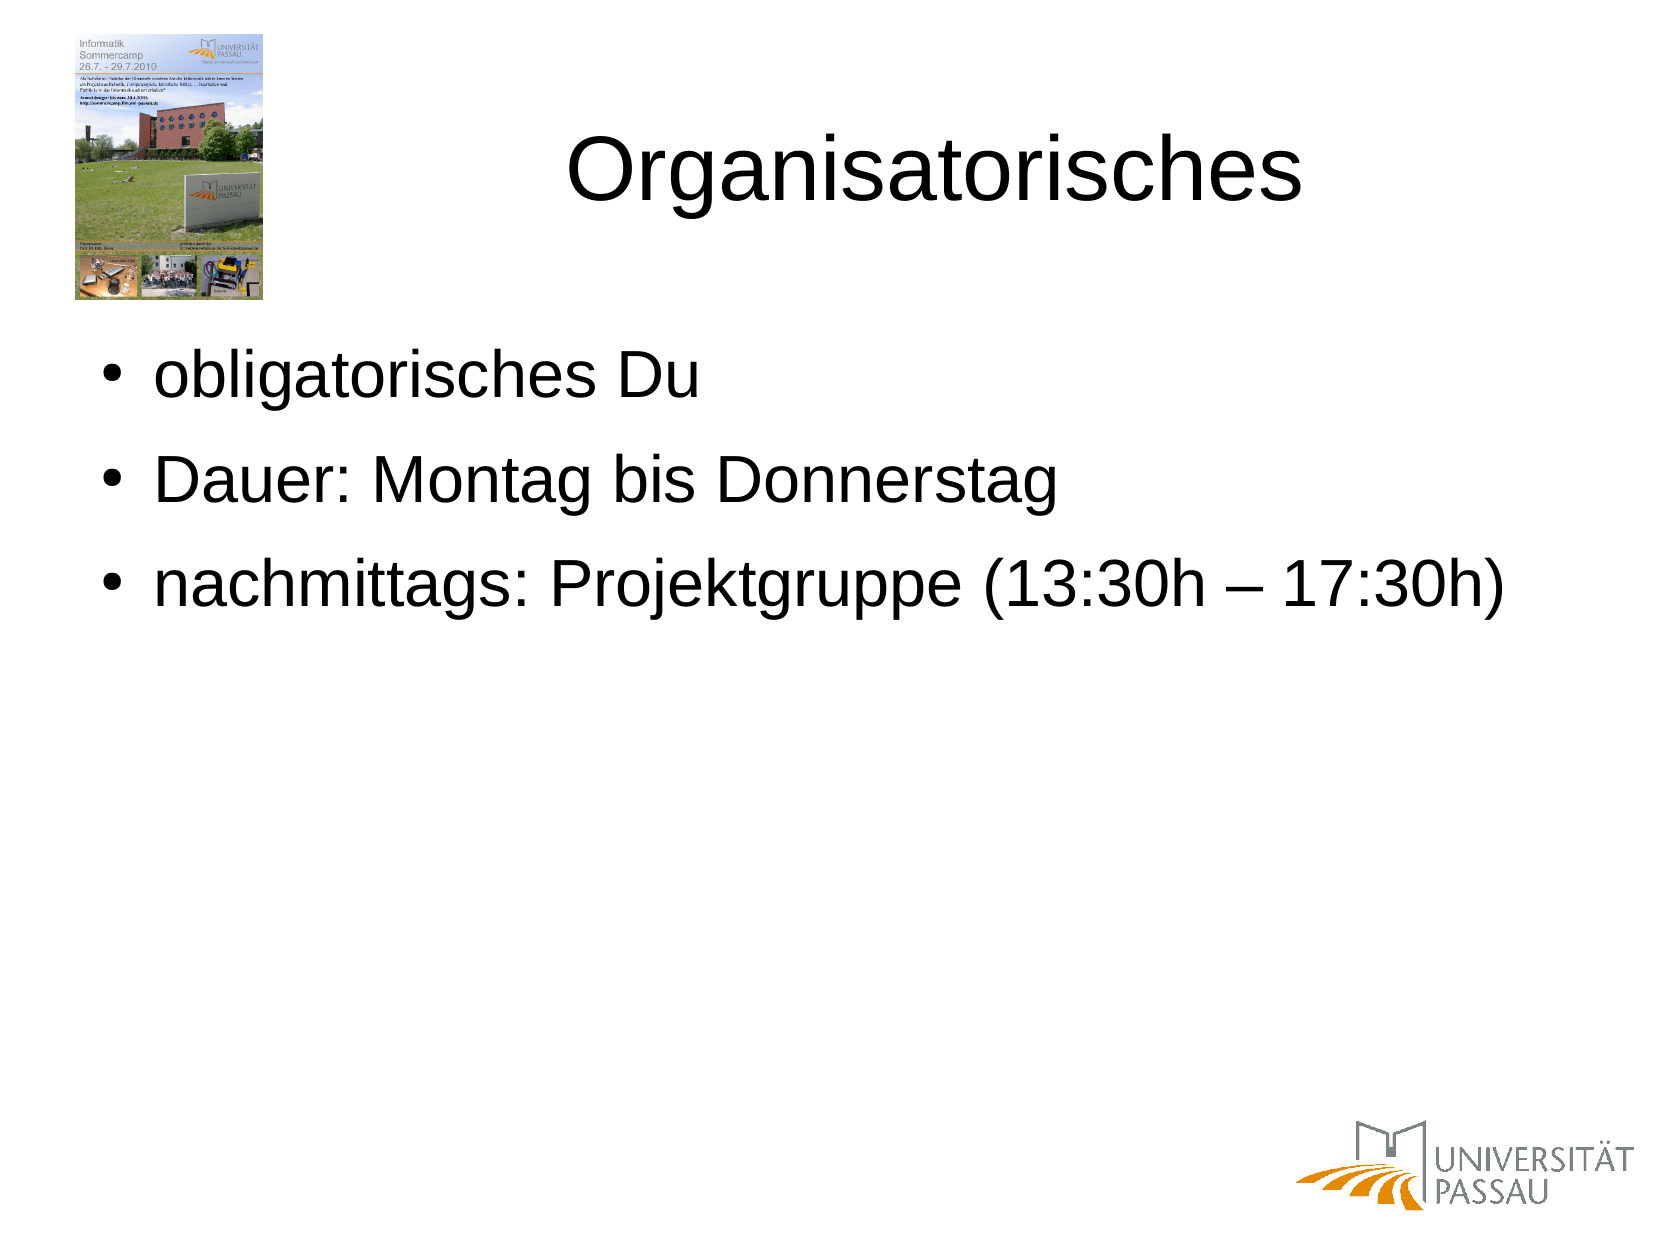

# Organisatorisches
obligatorisches Du
Dauer: Montag bis Donnerstag
nachmittags: Projektgruppe (13:30h – 17:30h)